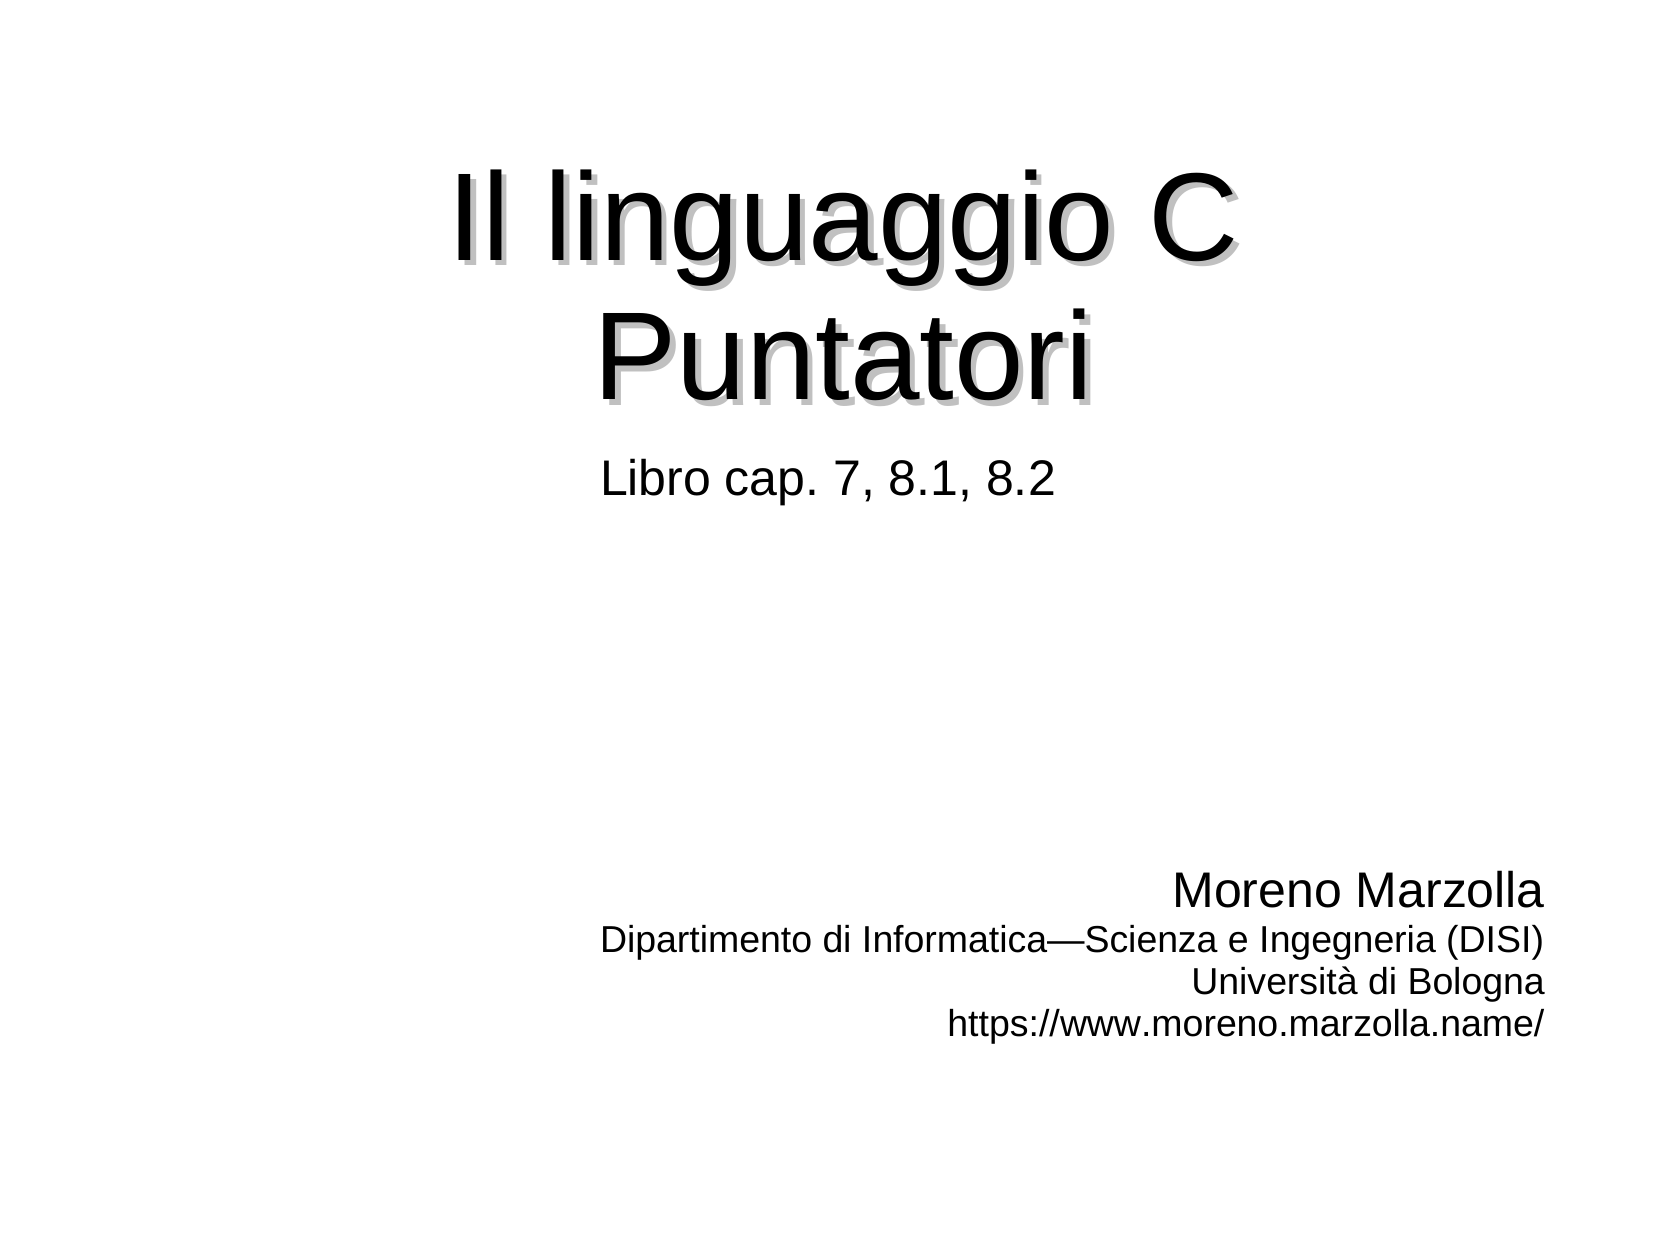

Il linguaggio C
Puntatori
Libro cap. 7, 8.1, 8.2
Moreno Marzolla
Dipartimento di Informatica—Scienza e Ingegneria (DISI)
Università di Bologna
https://www.moreno.marzolla.name/